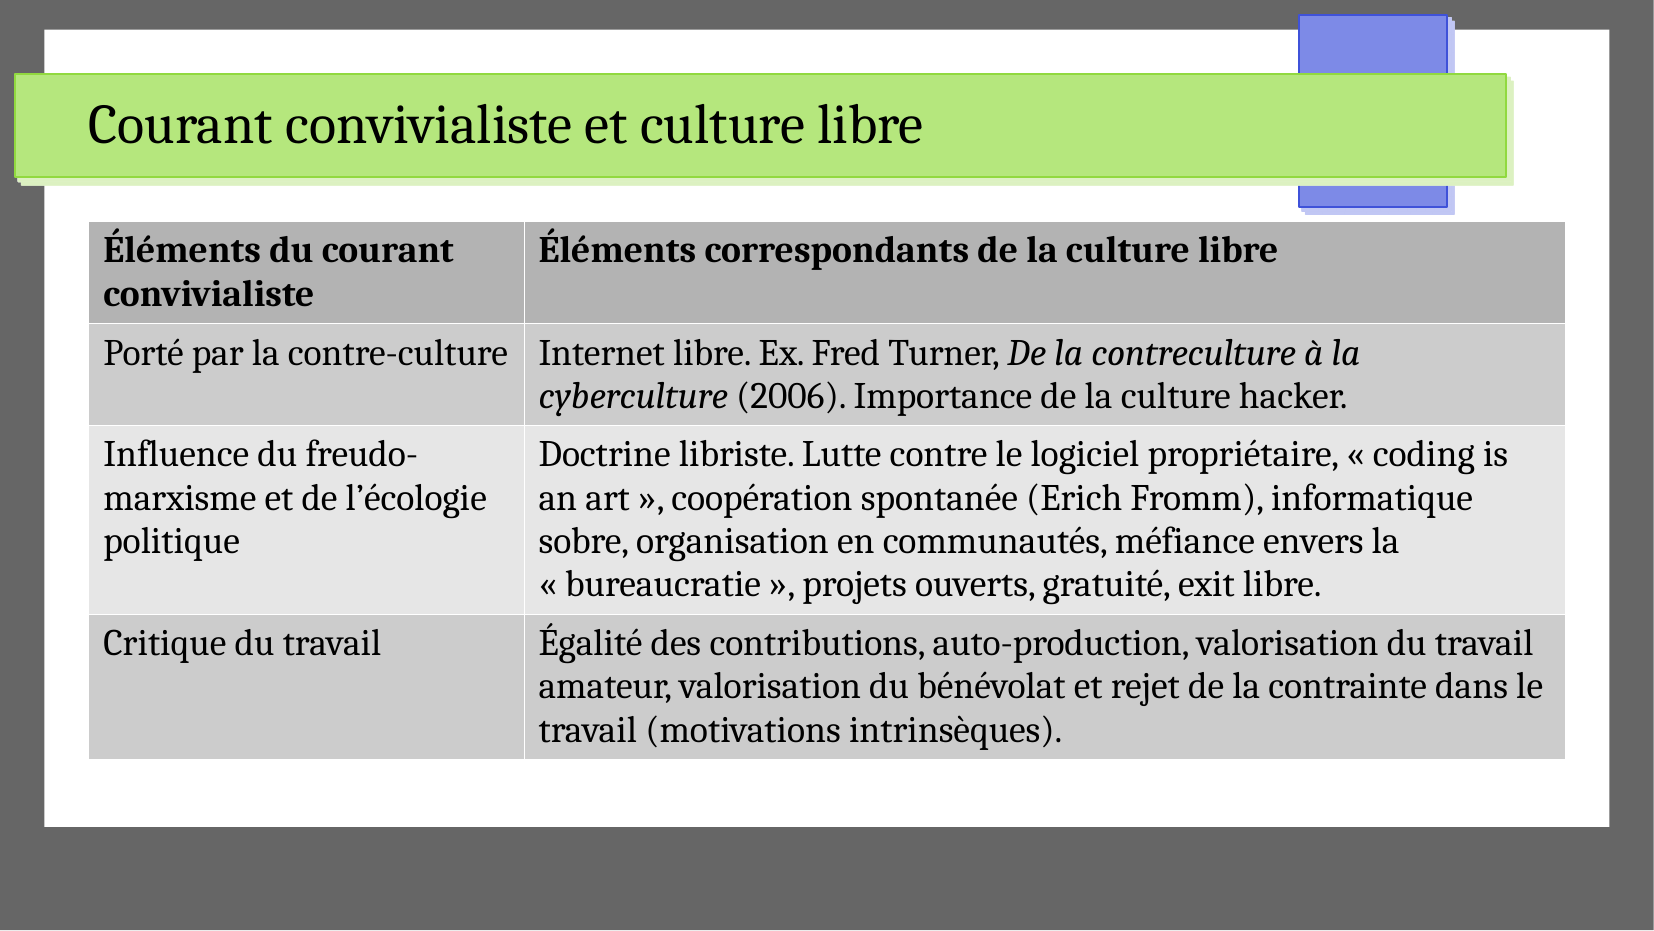

# Courant convivialiste et culture libre
| Éléments du courant convivialiste | Éléments correspondants de la culture libre |
| --- | --- |
| Porté par la contre-culture | Internet libre. Ex. Fred Turner, De la contreculture à la cyberculture (2006). Importance de la culture hacker. |
| Influence du freudo-marxisme et de l’écologie politique | Doctrine libriste. Lutte contre le logiciel propriétaire, « coding is an art », coopération spontanée (Erich Fromm), informatique sobre, organisation en communautés, méfiance envers la « bureaucratie », projets ouverts, gratuité, exit libre. |
| Critique du travail | Égalité des contributions, auto-production, valorisation du travail amateur, valorisation du bénévolat et rejet de la contrainte dans le travail (motivations intrinsèques). |